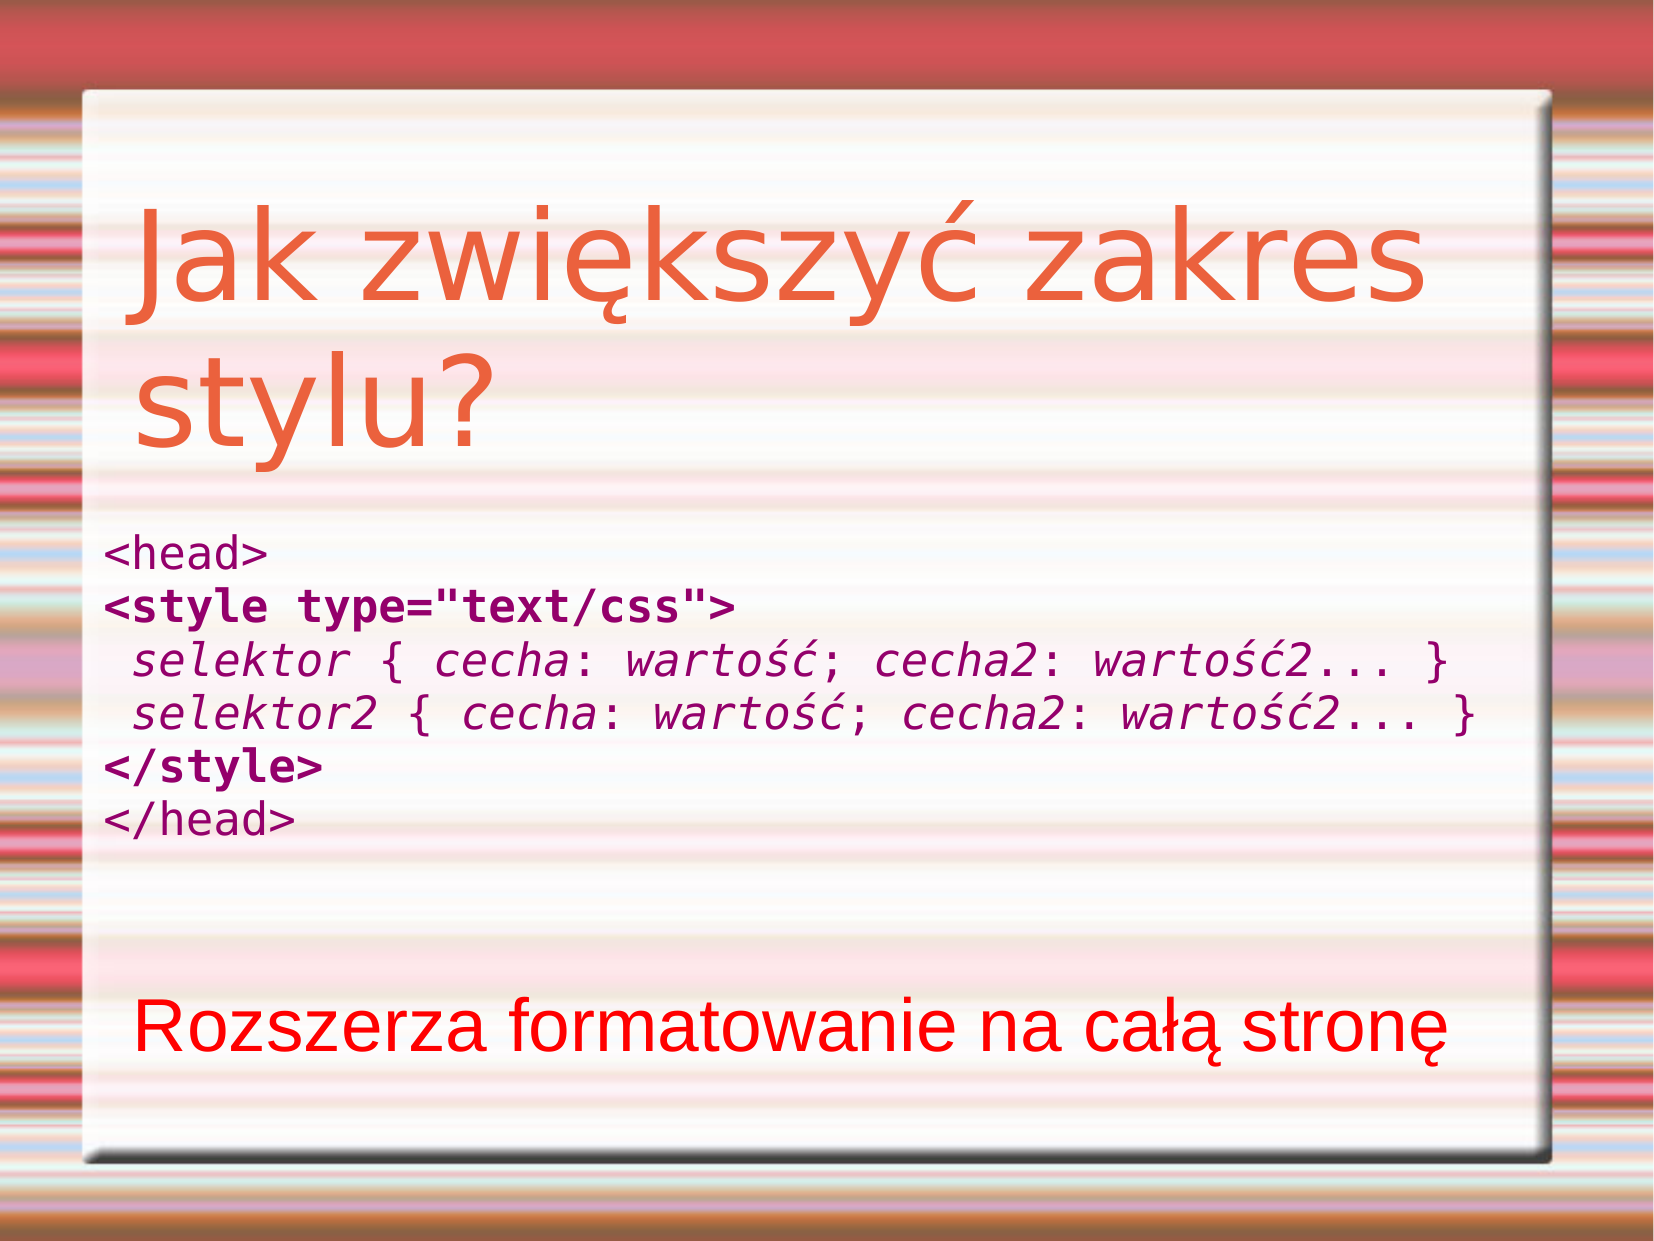

Jak zwiększyć zakres stylu?
<head>
<style type="text/css">
 selektor { cecha: wartość; cecha2: wartość2... }
 selektor2 { cecha: wartość; cecha2: wartość2... }
</style>
</head>
Rozszerza formatowanie na całą stronę